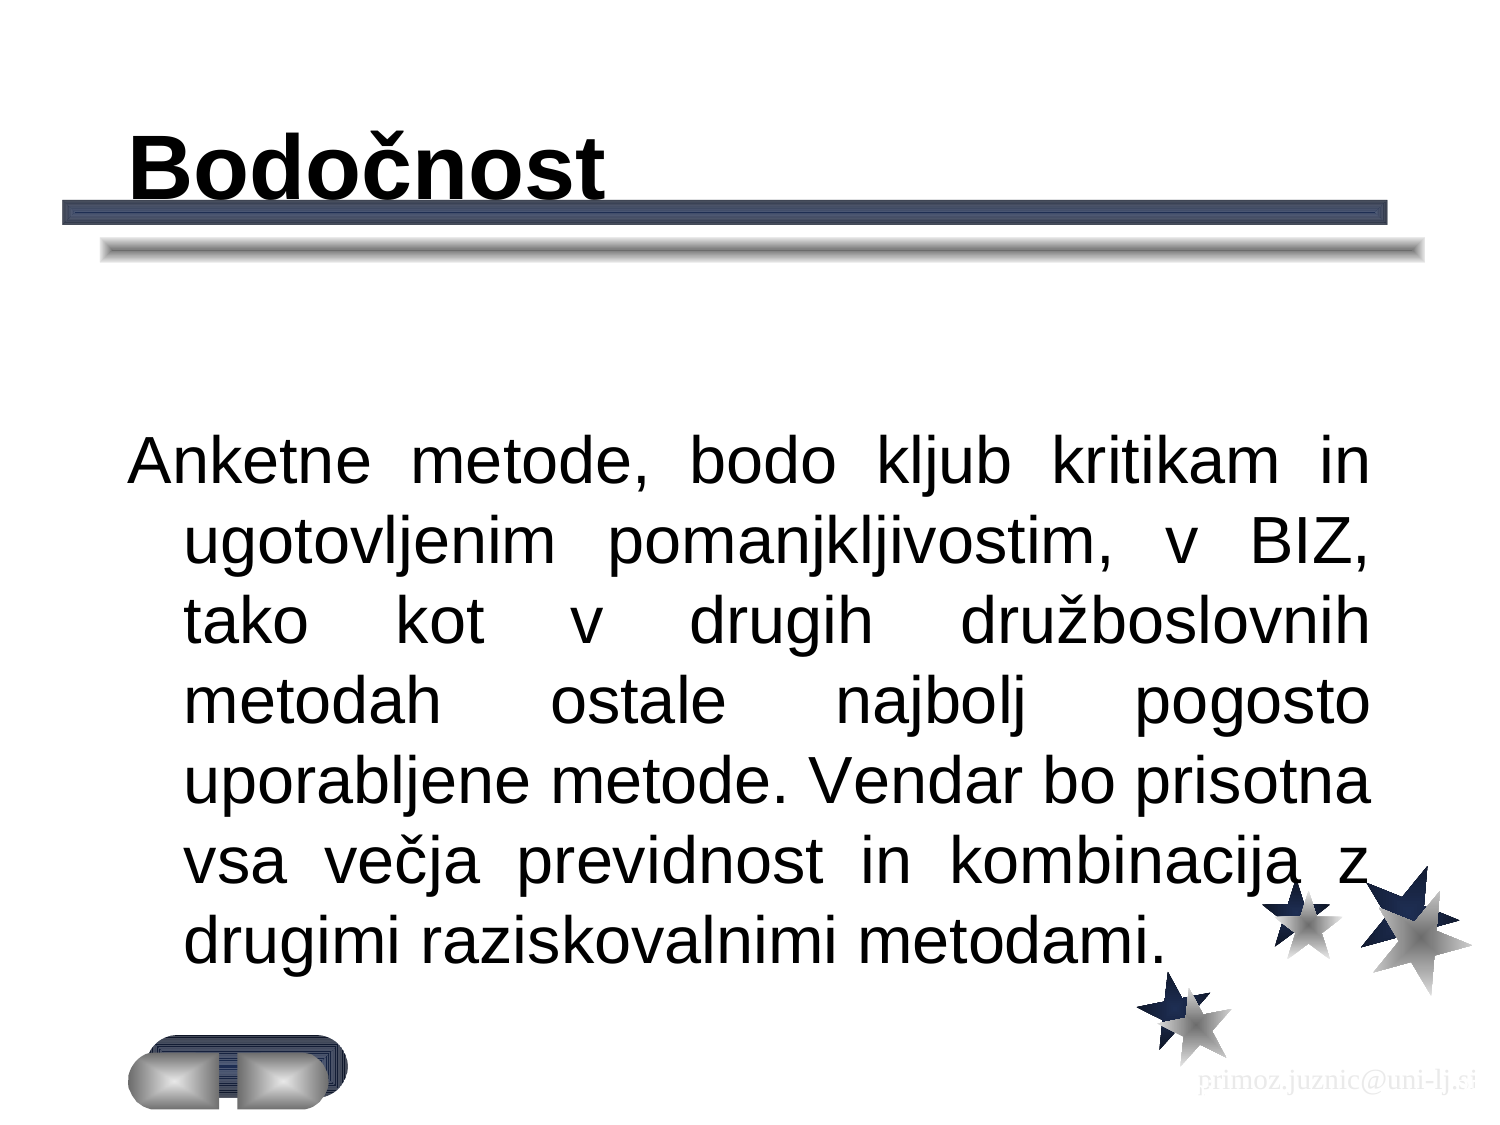

# Bodočnost
Anketne metode, bodo kljub kritikam in ugotovljenim pomanjkljivostim, v BIZ, tako kot v drugih družboslovnih metodah ostale najbolj pogosto uporabljene metode. Vendar bo prisotna vsa večja previdnost in kombinacija z drugimi raziskovalnimi metodami.
Primoz Juznic, BINK, FF, Univerza v Ljubljani